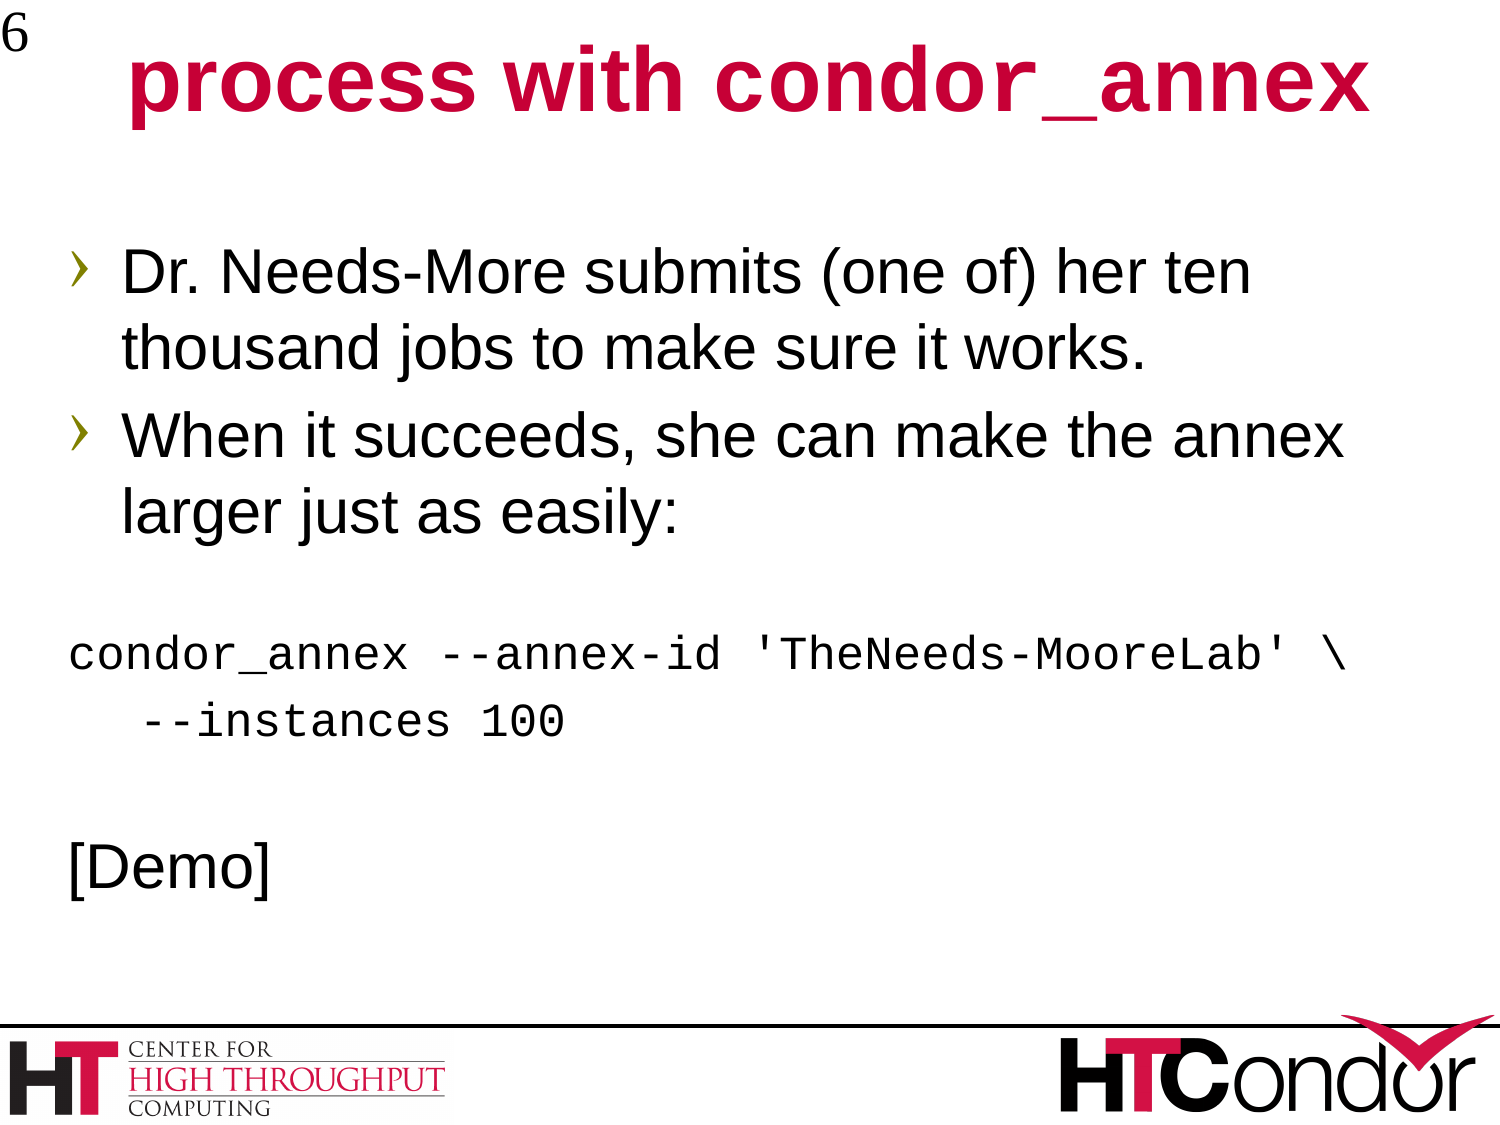

process with condor_annex
# Dr. Needs-More submits (one of) her ten thousand jobs to make sure it works.
When it succeeds, she can make the annex larger just as easily:
condor_annex --annex-id 'TheNeeds-MooreLab' \
	--instances 100
[Demo]